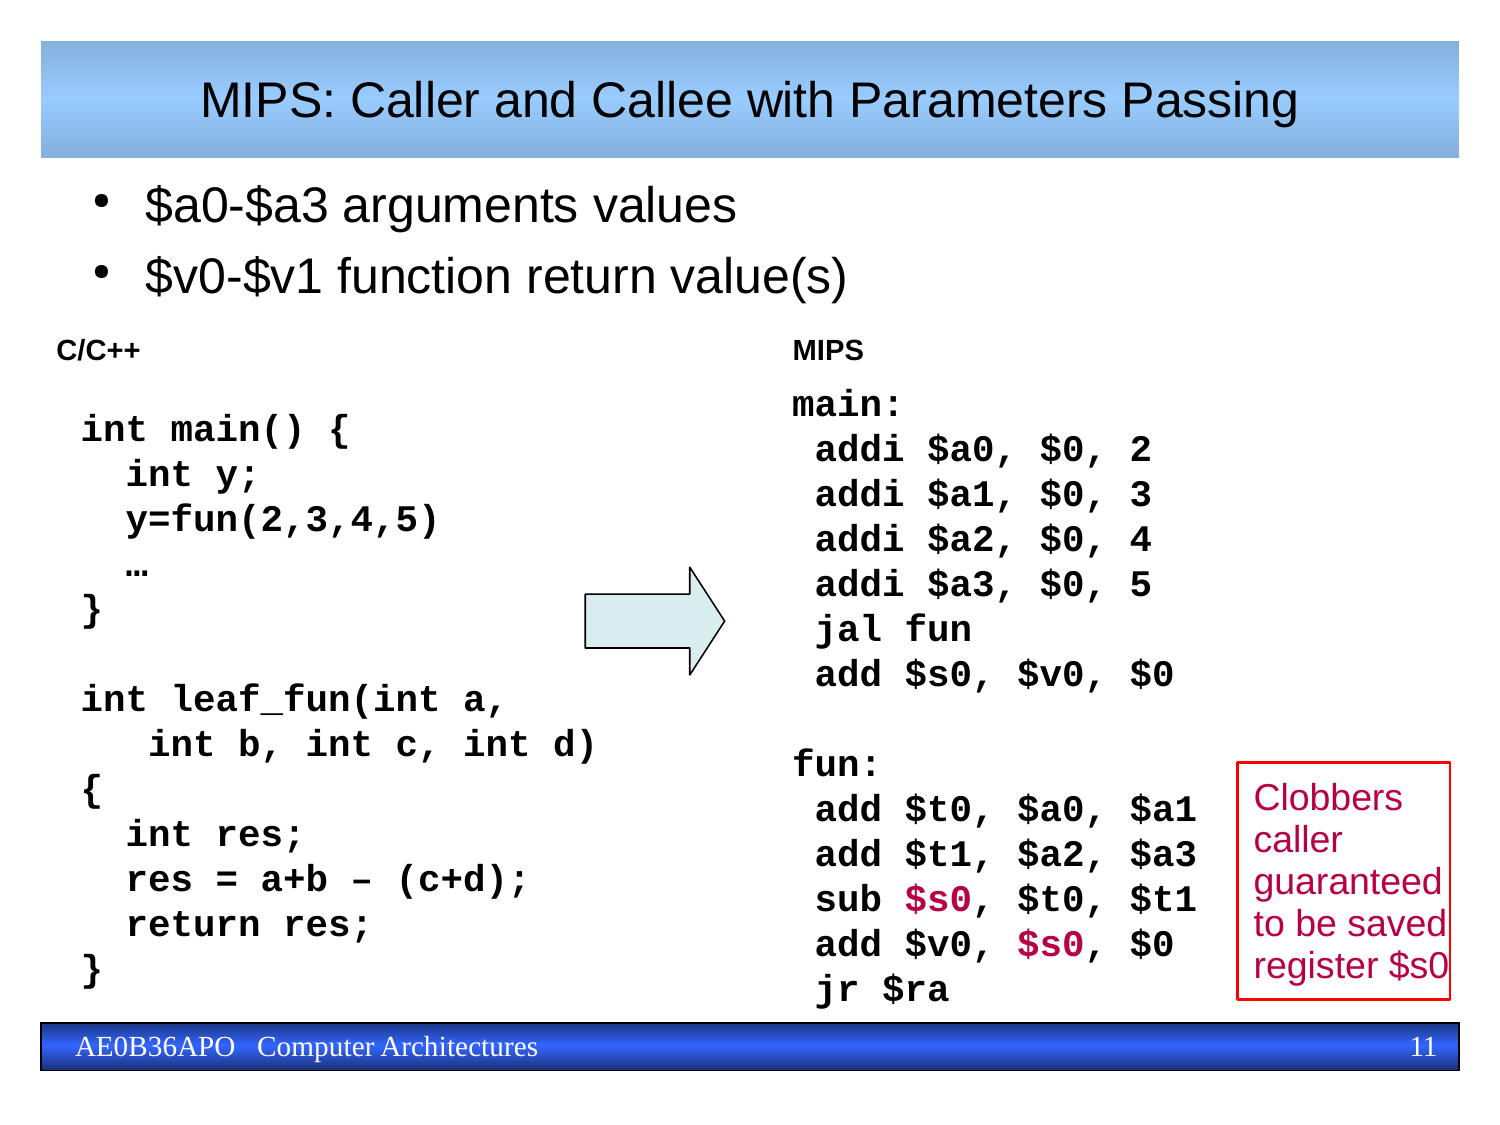

# MIPS: Caller and Callee with Parameters Passing
$a0-$a3 arguments values
$v0-$v1 function return value(s)
C/C++
MIPS
main:
 addi $a0, $0, 2
 addi $a1, $0, 3
 addi $a2, $0, 4
 addi $a3, $0, 5
 jal fun
 add $s0, $v0, $0
fun:
 add $t0, $a0, $a1
 add $t1, $a2, $a3
 sub $s0, $t0, $t1
 add $v0, $s0, $0
 jr $ra
int main() {
 int y;
 y=fun(2,3,4,5)
 …
}
int leaf_fun(int a,
 int b, int c, int d)
{
 int res;
 res = a+b – (c+d);
 return res;
}
Clobbers
caller
guaranteed
to be saved
register $s0
AE0B36APO Computer Architectures
11